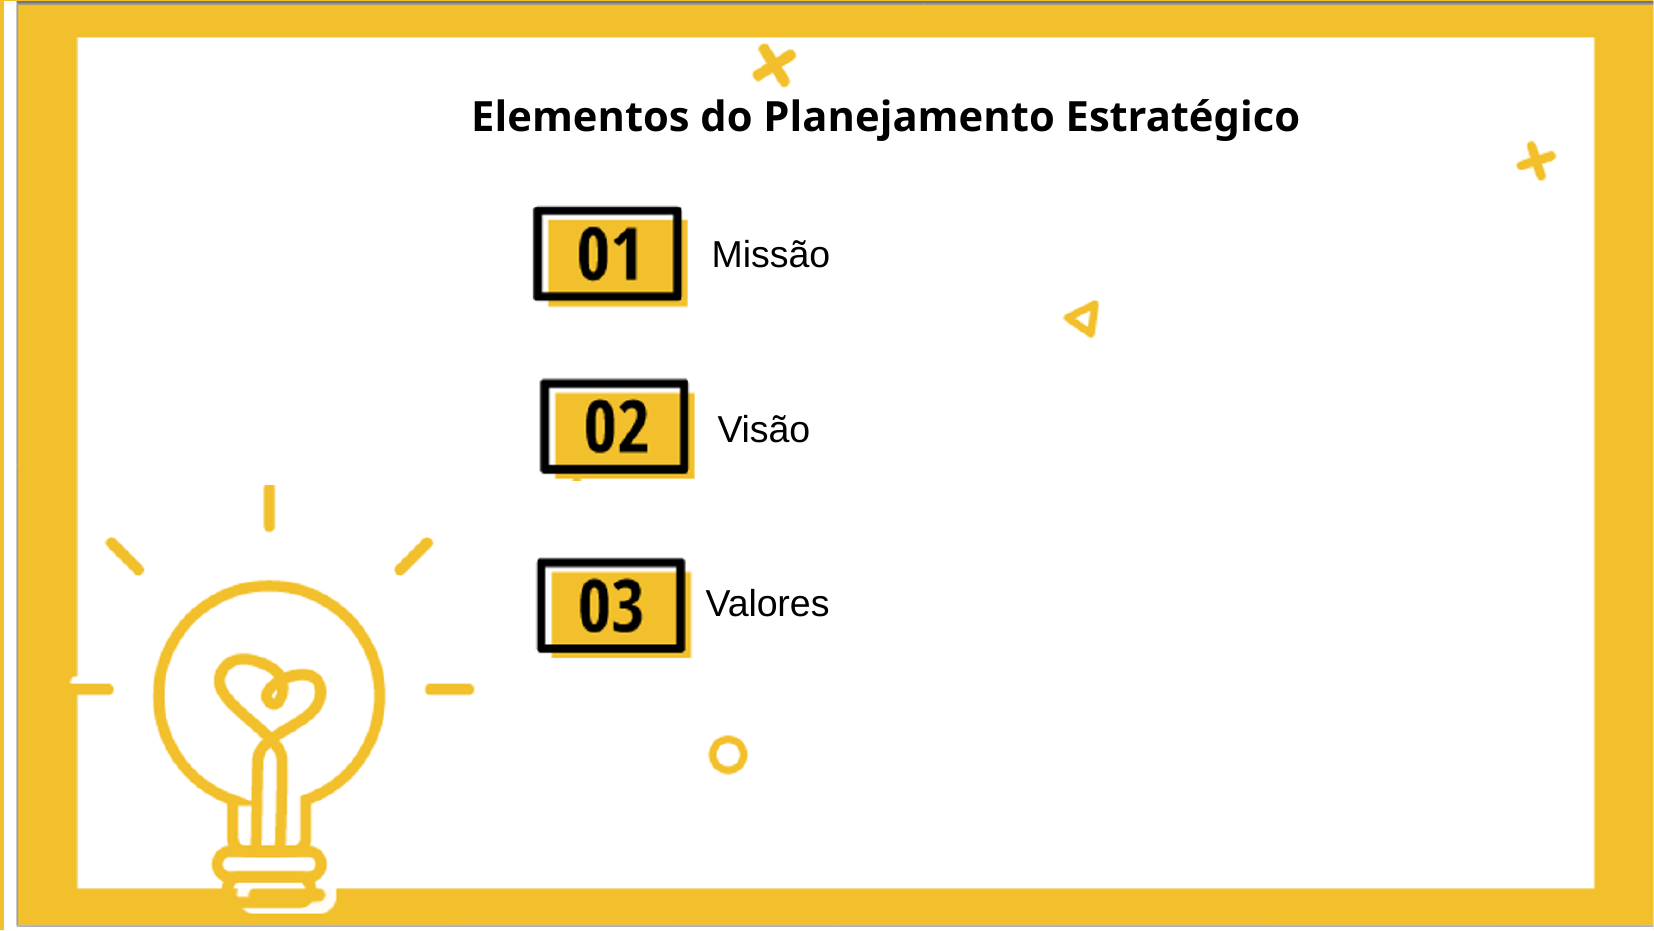

Elementos do Planejamento Estratégico
Missão
Visão
Maximiza o uso eficiente dos recursos.
Valores